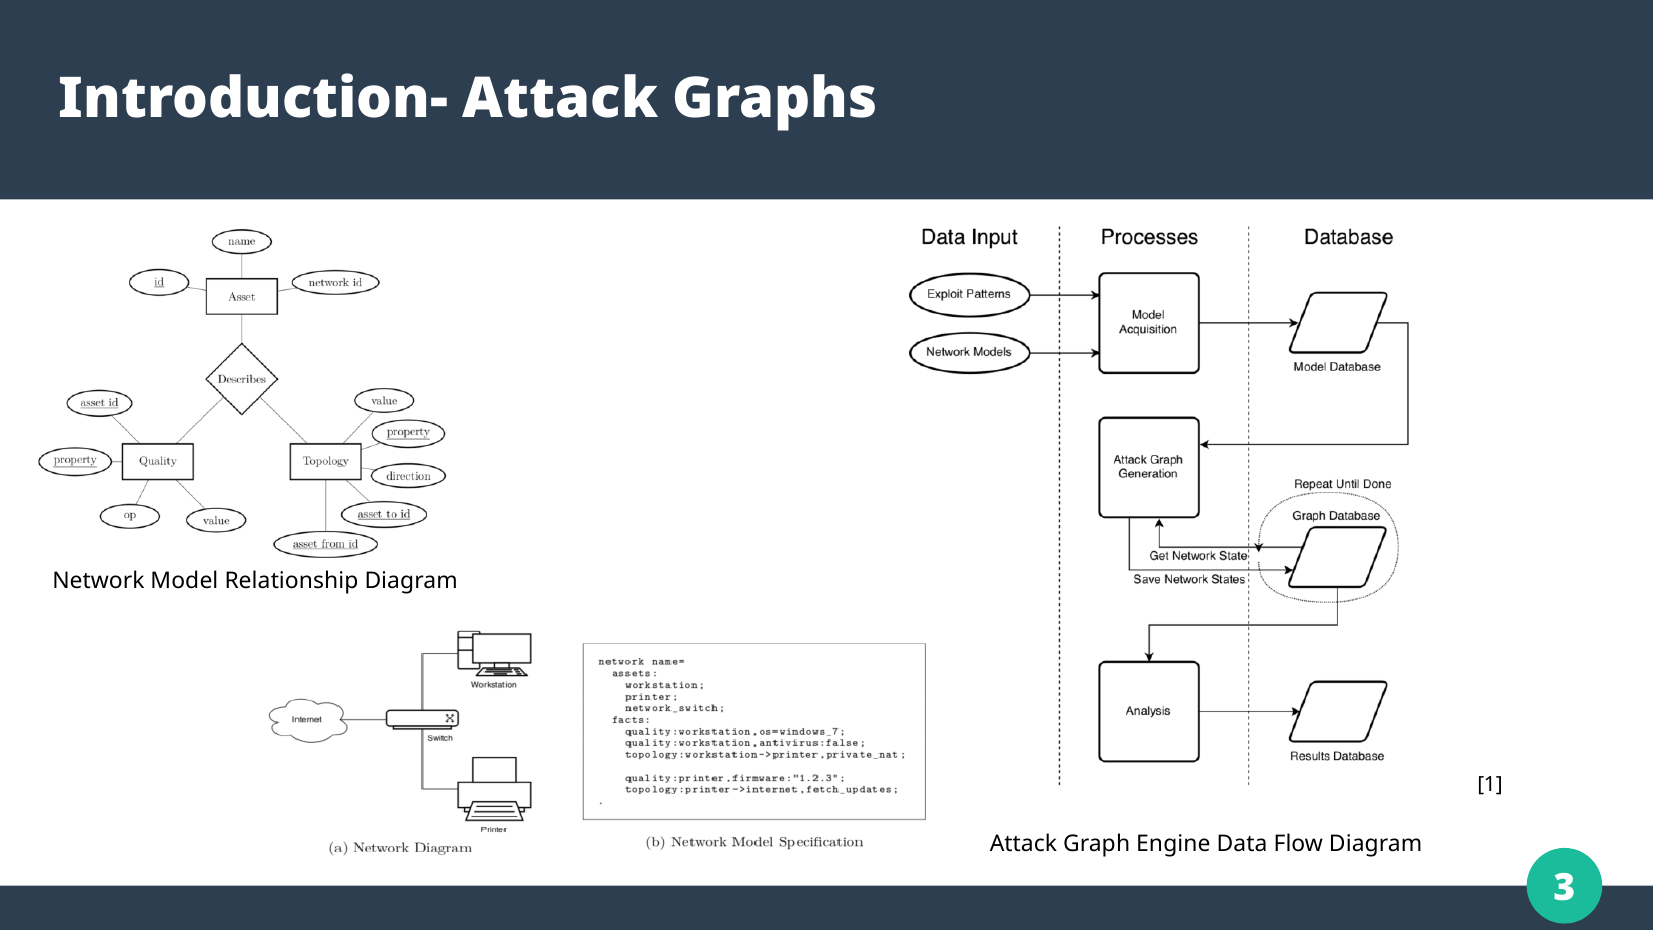

# Introduction- Attack Graphs
Network Model Relationship Diagram
[1]
Attack Graph Engine Data Flow Diagram